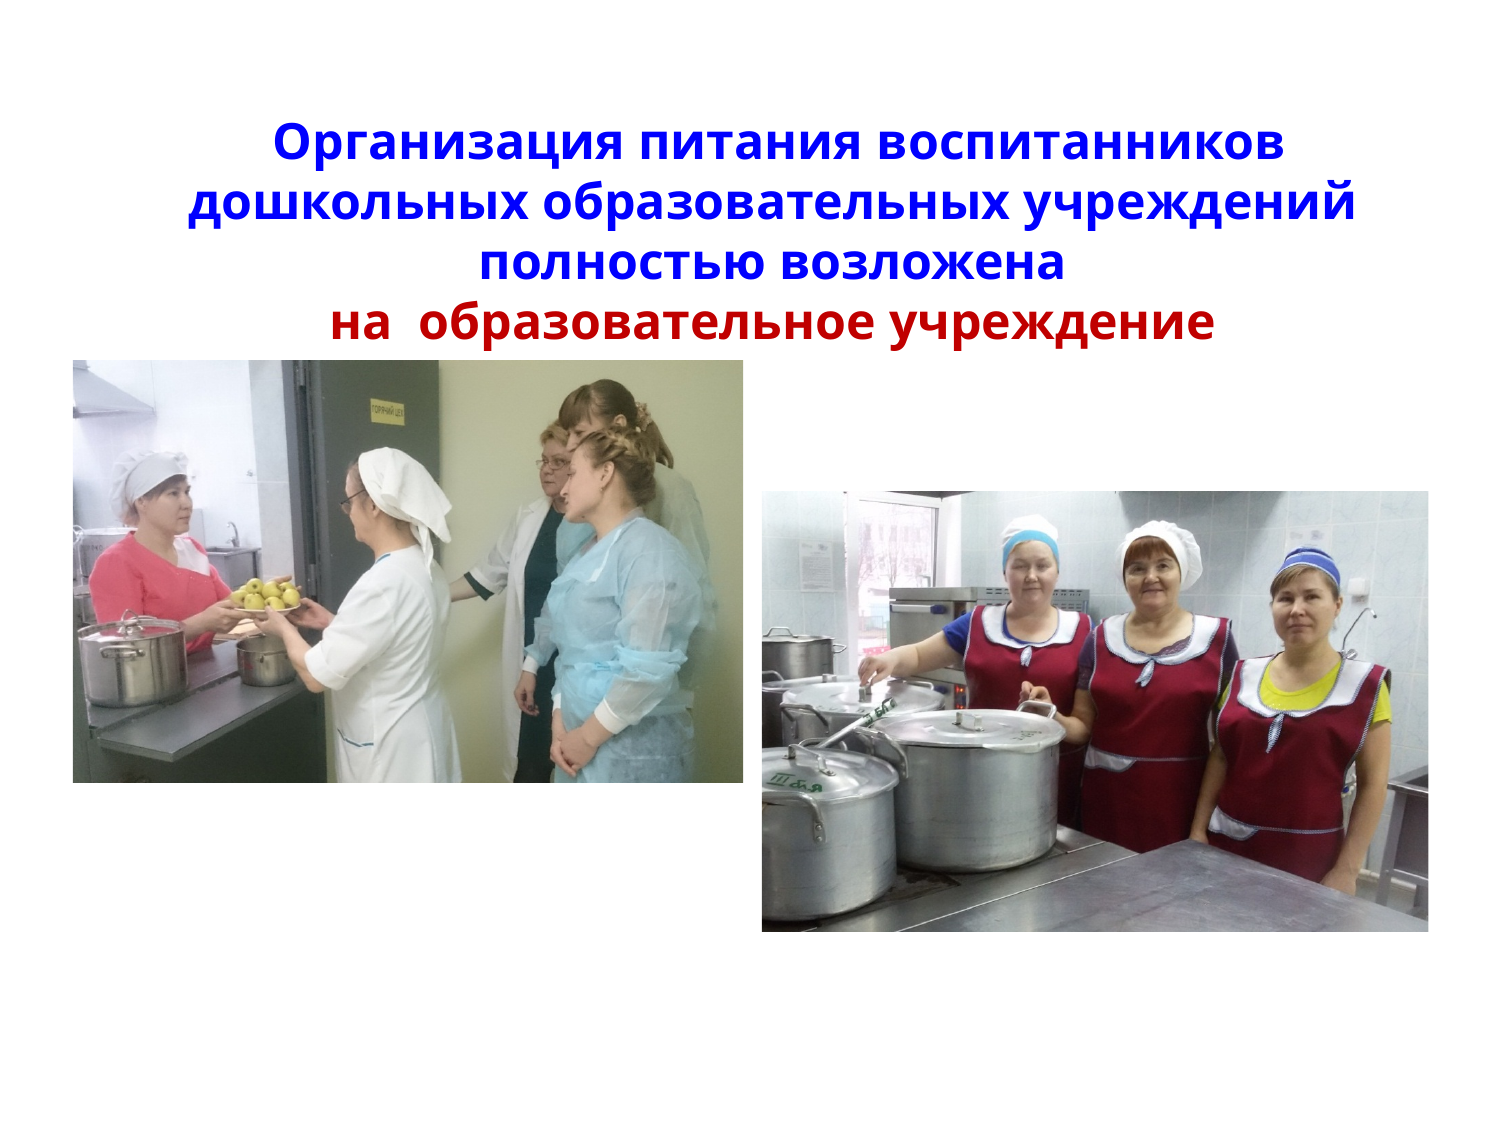

Организация питания воспитанников дошкольных образовательных учреждений полностью возложена
на образовательное учреждение